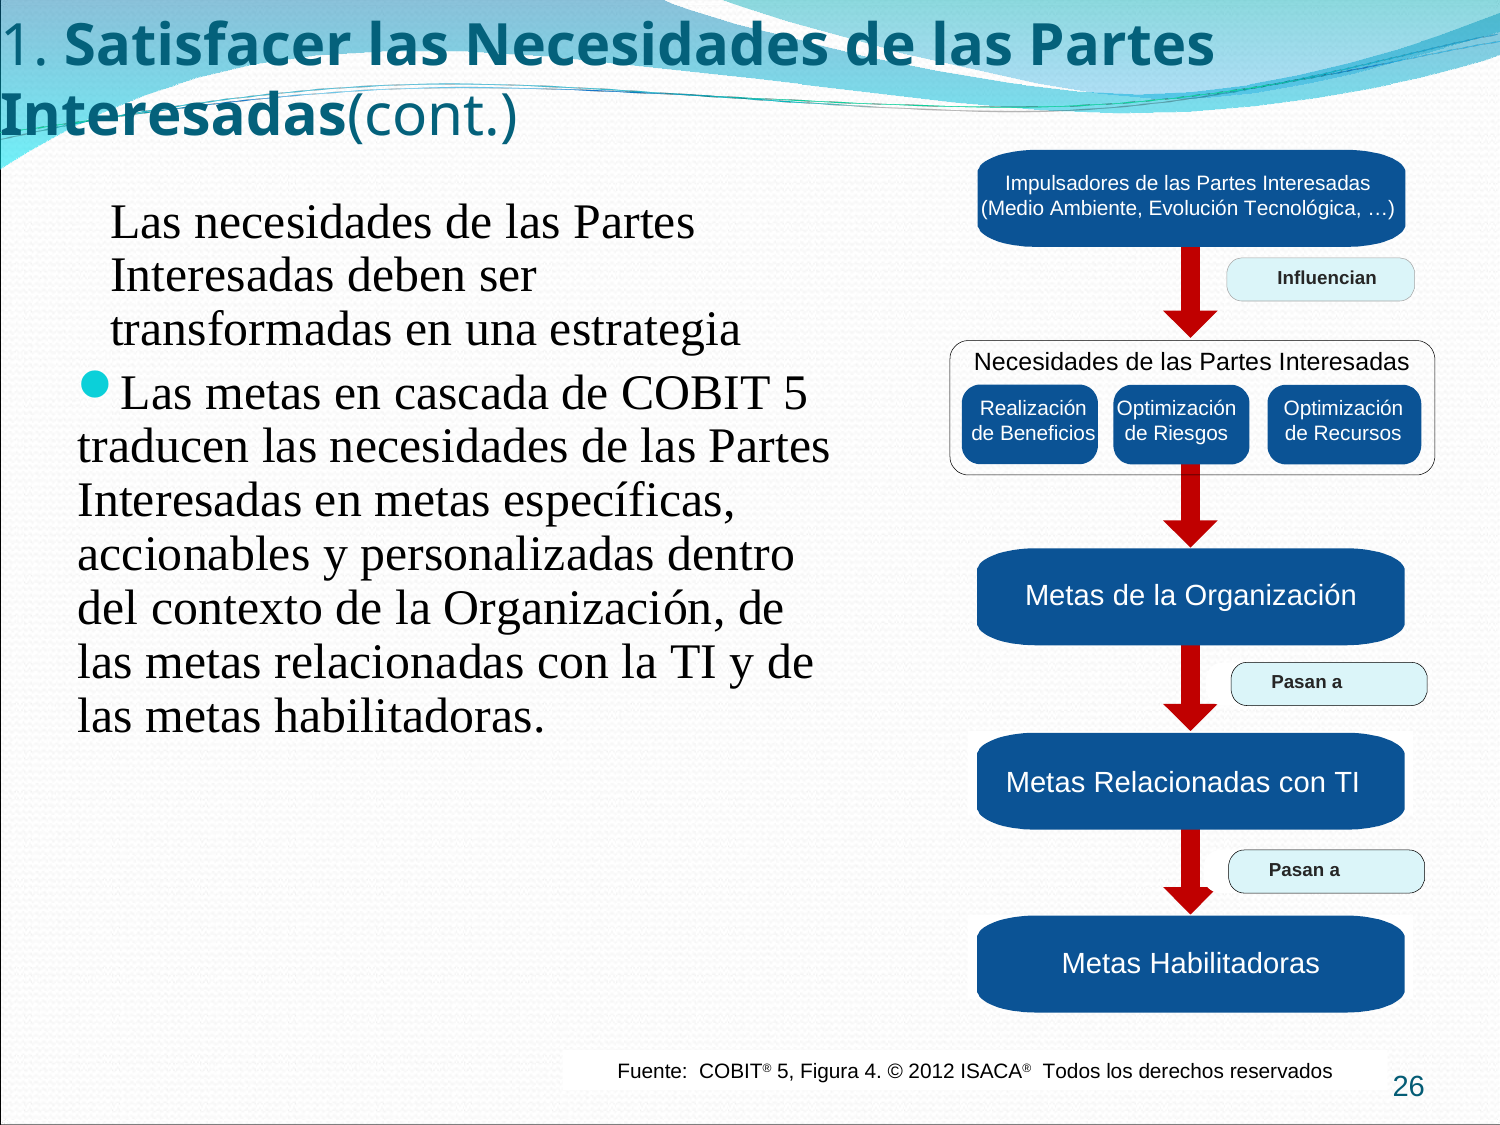

# 1. Satisfacer las Necesidades de las Partes Interesadas(cont.)
Impulsadores de las Partes Interesadas
(Medio Ambiente, Evolución Tecnológica, …)
Influencian
Realización
de Beneficios
Optimización
de Riesgos
Optimización
de Recursos
Metas de la Organización
Pasan a
Metas Relacionadas con TI
Pasan a
Metas Habilitadoras
Necesidades de las Partes Interesadas
Las necesidades de las Partes Interesadas deben ser transformadas en una estrategia
Las metas en cascada de COBIT 5 traducen las necesidades de las Partes Interesadas en metas específicas, accionables y personalizadas dentro del contexto de la Organización, de las metas relacionadas con la TI y de las metas habilitadoras.
Fuente:  COBIT® 5, Figura 4. © 2012 ISACA® Todos los derechos reservados